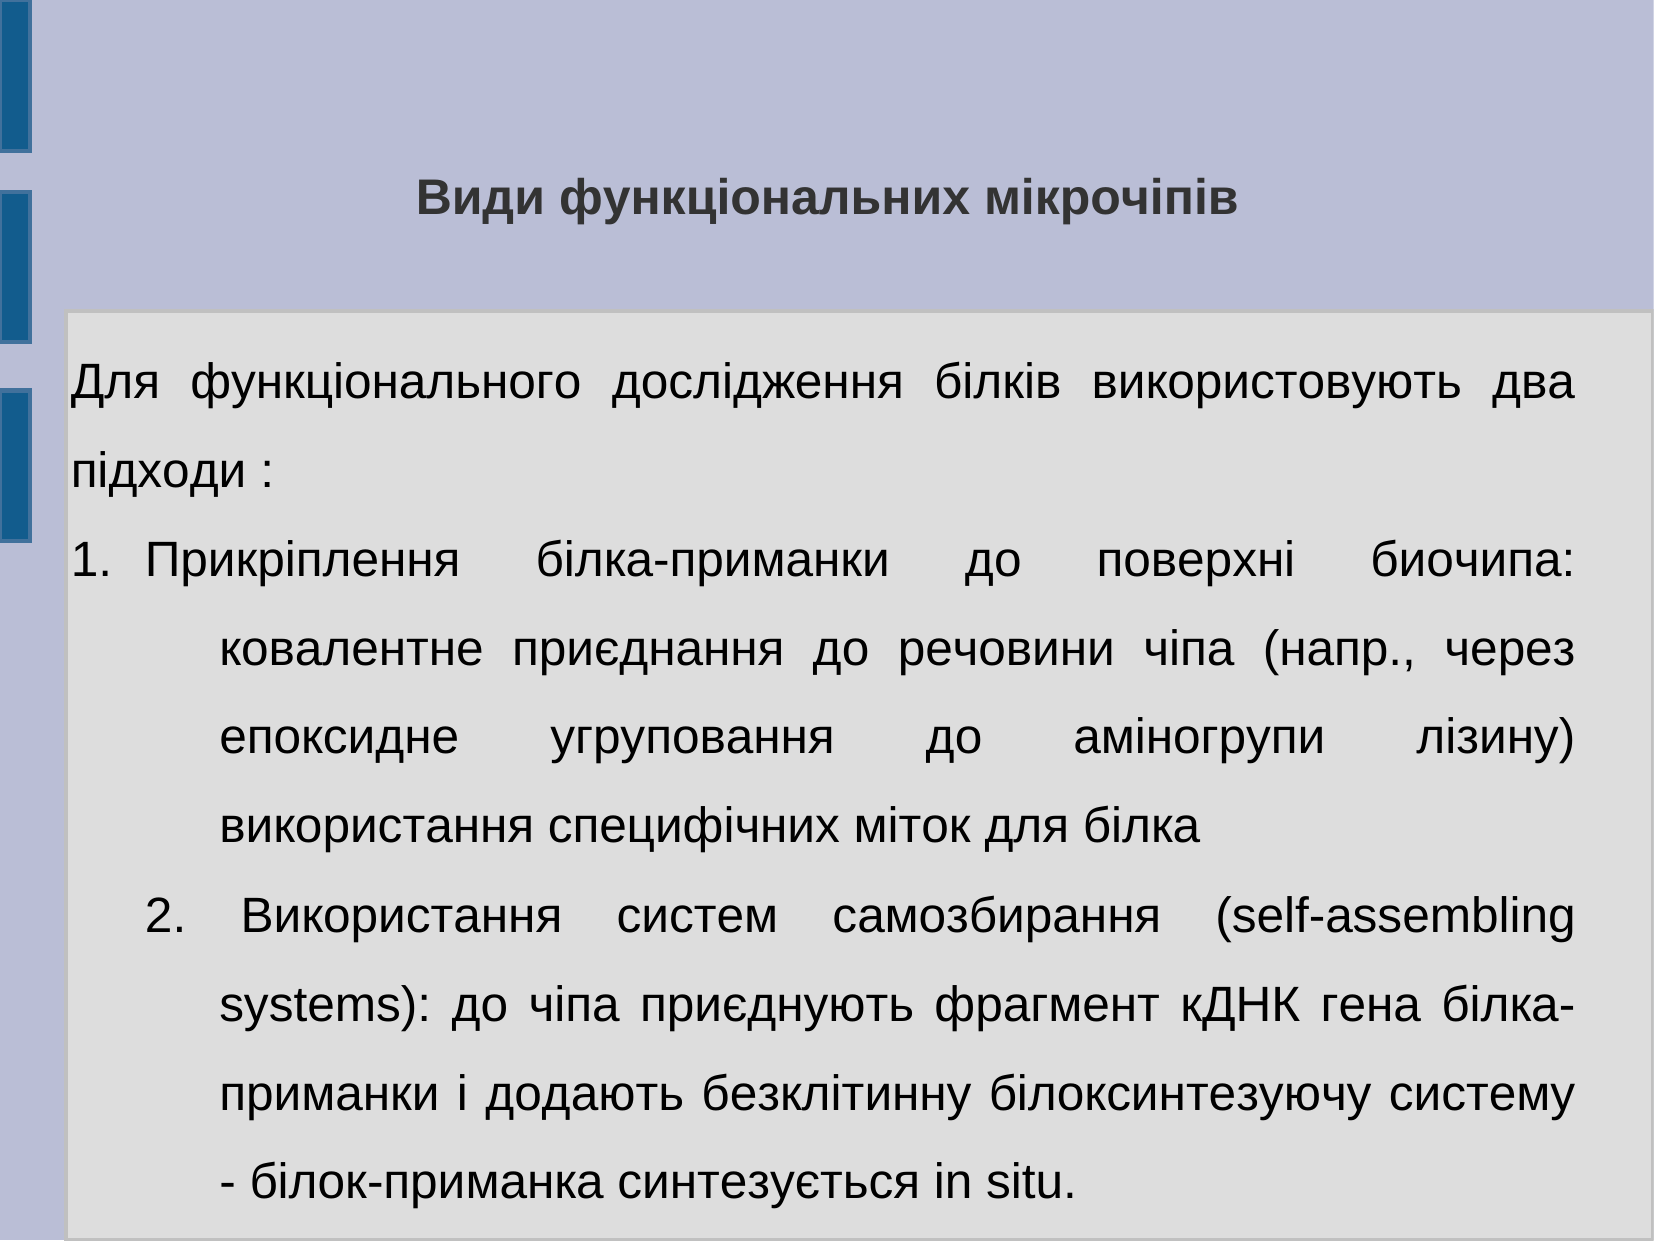

# Види функціональних мікрочіпів
Для функціонального дослідження білків використовують два підходи :
Прикріплення білка-приманки до поверхні биочипа: ковалентне приєднання до речовини чіпа (напр., через епоксидне угруповання до аміногрупи лізину) використання специфічних міток для білка
2. Використання систем самозбирання (self-assembling systems): до чіпа приєднують фрагмент кДНК гена білка-приманки і додають безклітинну білоксинтезуючу систему - білок-приманка синтезується in situ.